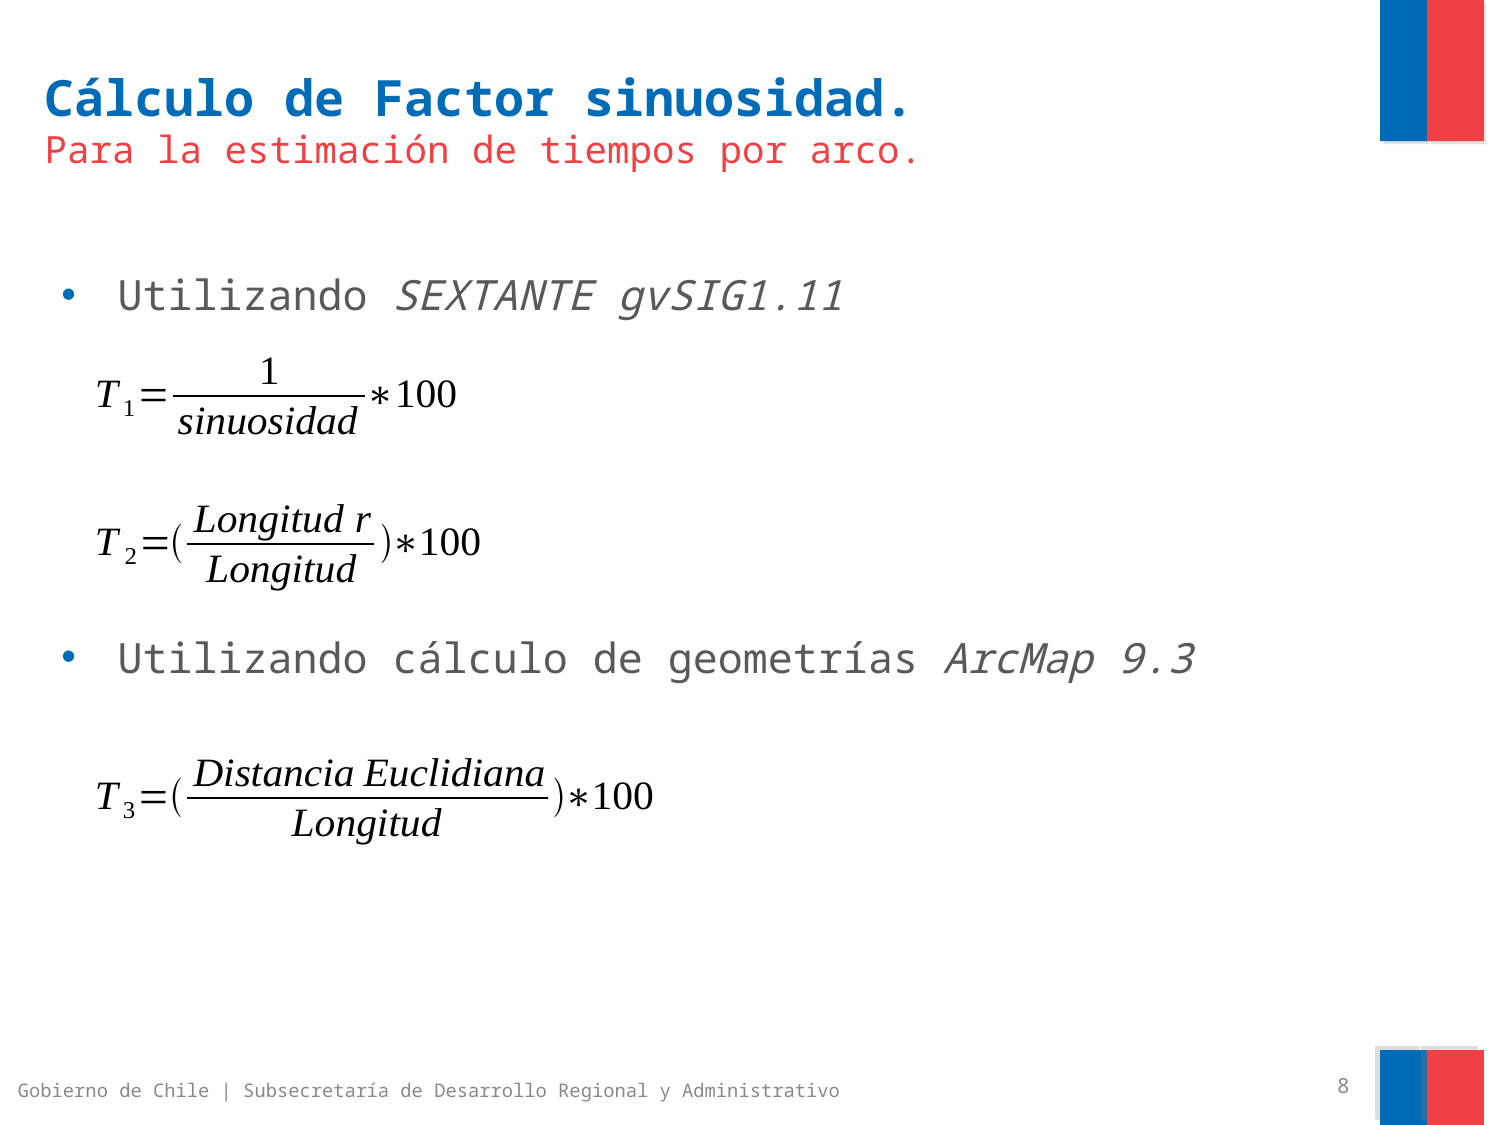

# Cálculo de Factor sinuosidad. Para la estimación de tiempos por arco.
Utilizando SEXTANTE gvSIG1.11
Utilizando cálculo de geometrías ArcMap 9.3
Gobierno de Chile | Subsecretaría de Desarrollo Regional y Administrativo